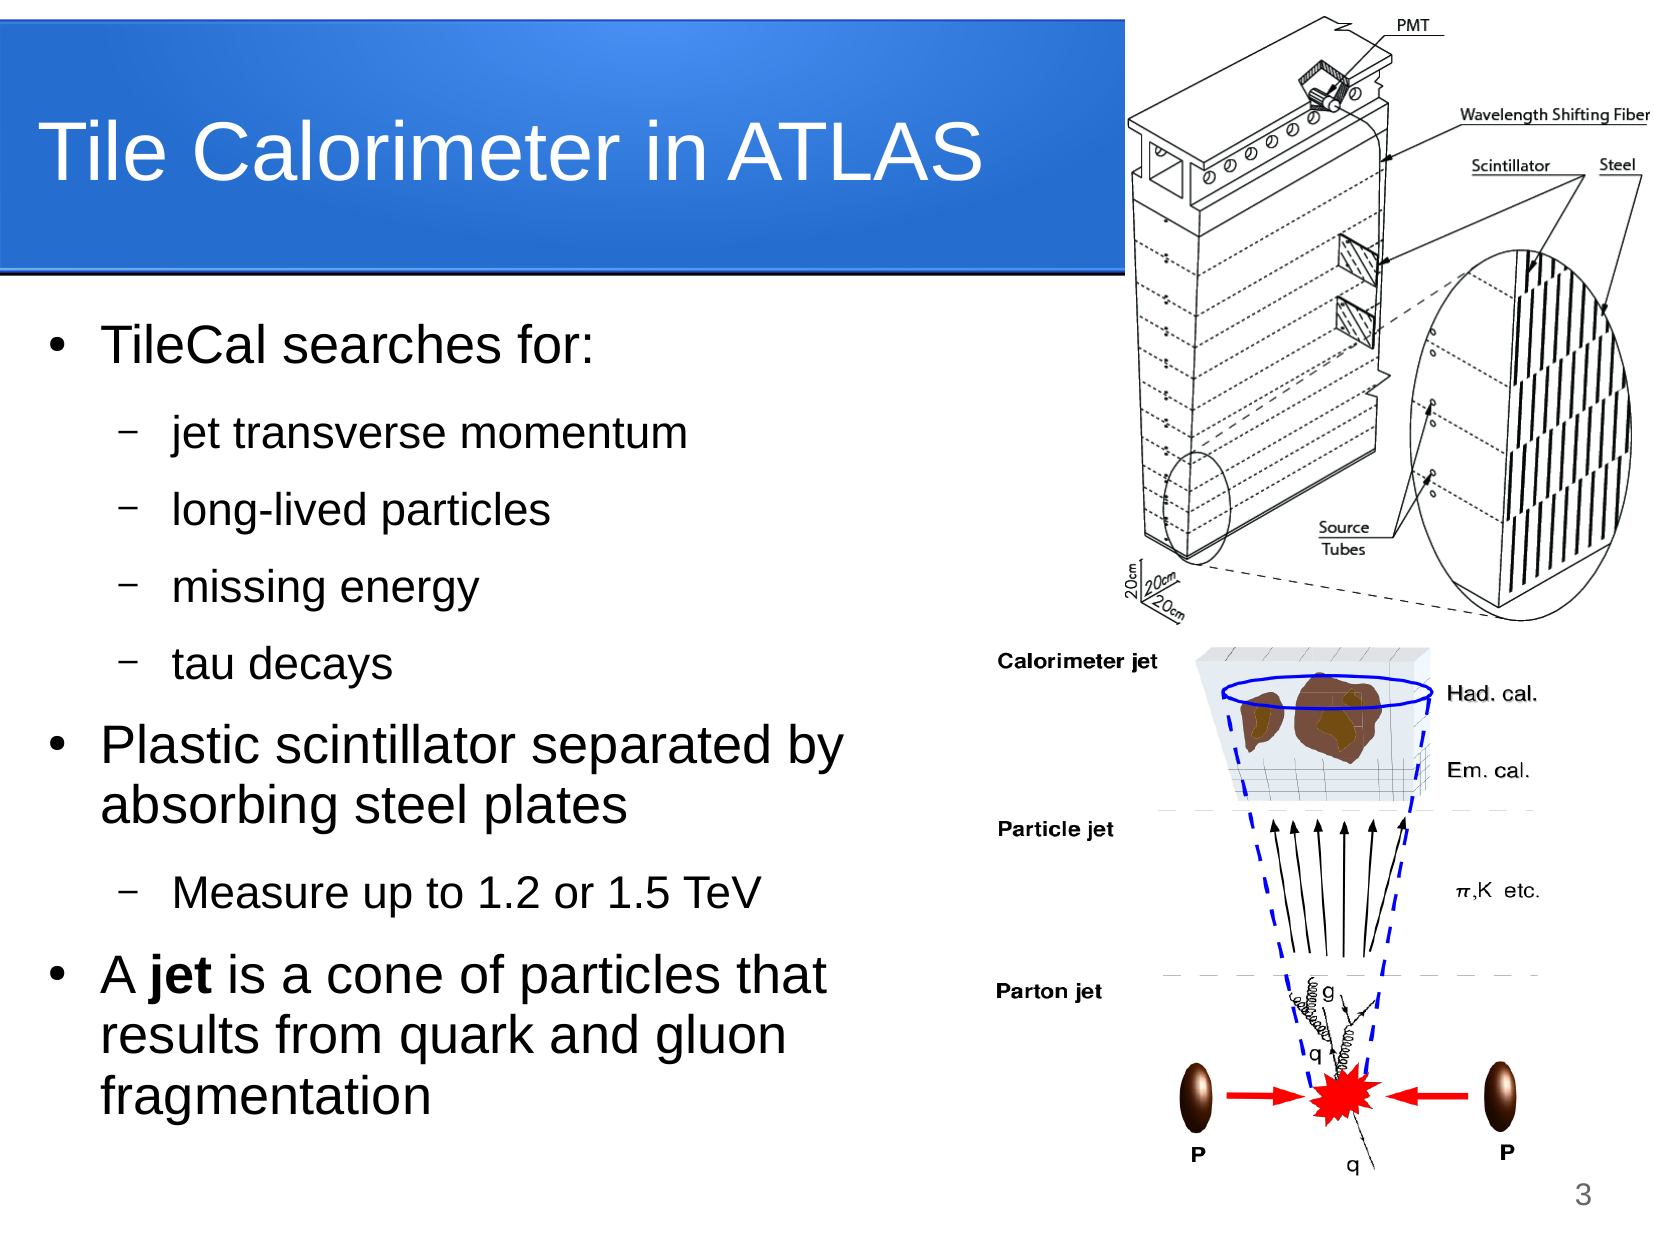

# Tile Calorimeter in ATLAS
TileCal searches for:
jet transverse momentum
long-lived particles
missing energy
tau decays
Plastic scintillator separated by absorbing steel plates
Measure up to 1.2 or 1.5 TeV
A jet is a cone of particles that results from quark and gluon fragmentation